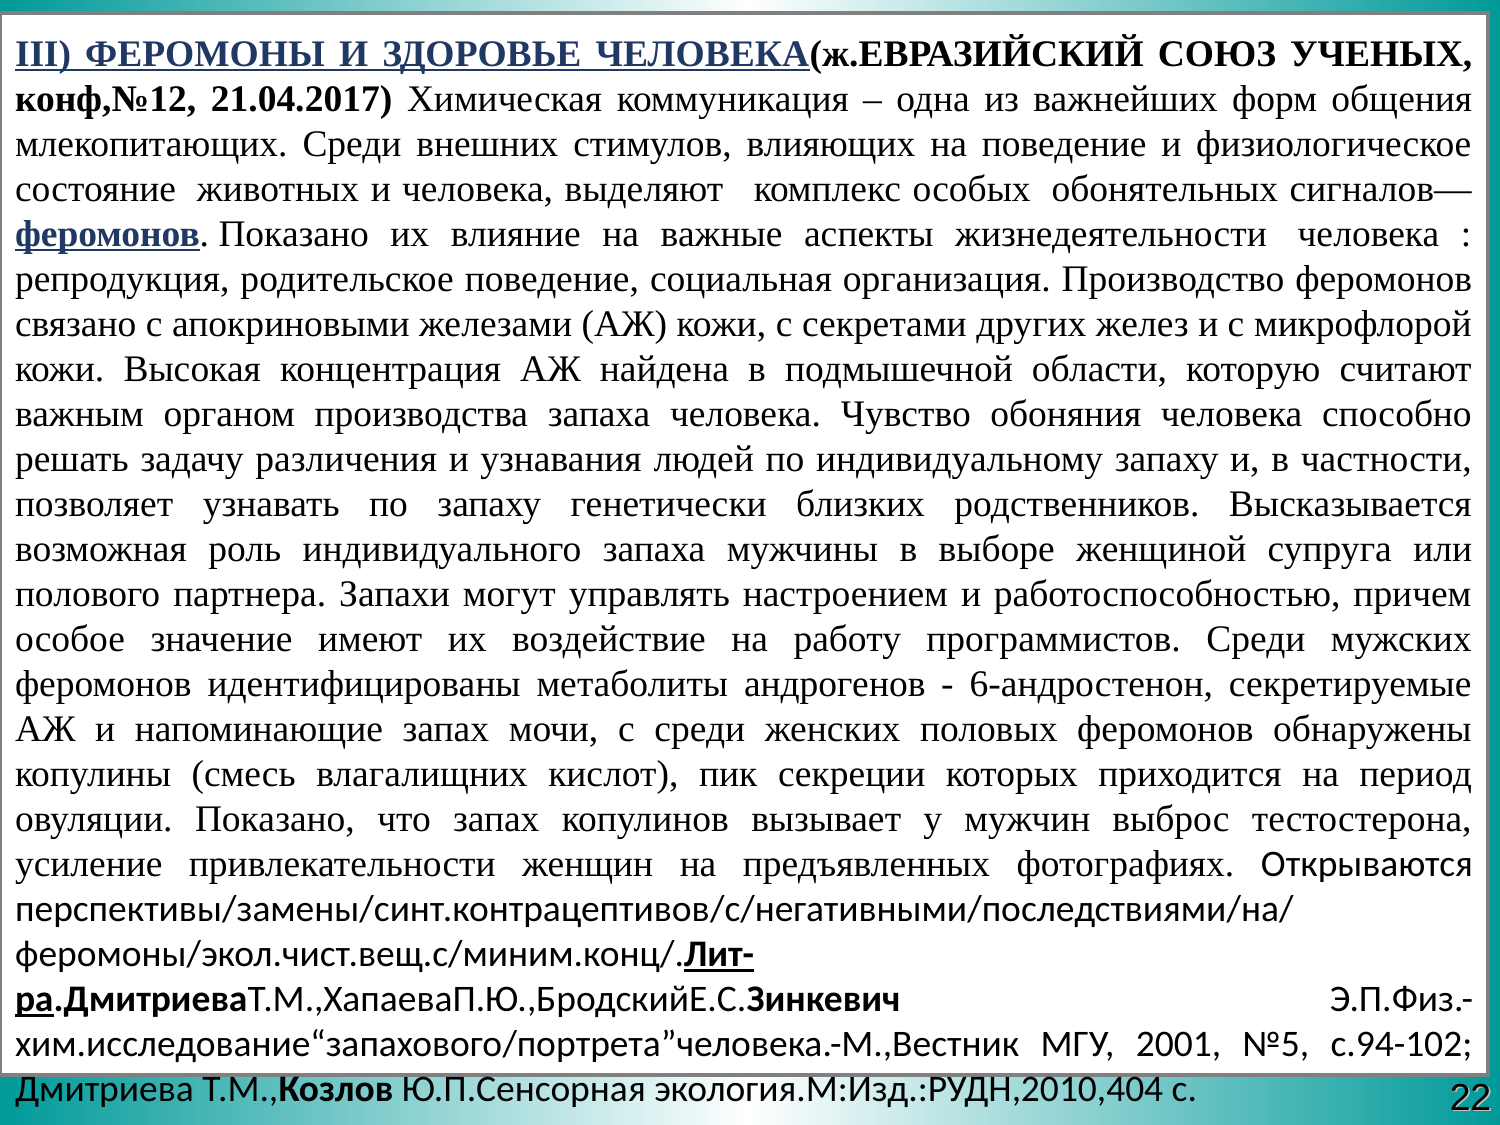

III) ФЕРОМОНЫ И ЗДОРОВЬЕ ЧЕЛОВЕКА(ж.ЕВРАЗИЙСКИЙ СОЮЗ УЧЕНЫХ, конф,№12, 21.04.2017) Химическая коммуникация – одна из важнейших форм общения млекопитающих. Среди внешних стимулов, влияющих на поведение и физиологическое состояние  животных и человека, выделяют   комплекс особых  обонятельных сигналов—феромонов. Показано их влияние на важные аспекты жизнедеятельности  человека : репродукция, родительское поведение, социальная организация. Производство феромонов связано с апокриновыми железами (АЖ) кожи, с секретами других желез и с микрофлорой кожи. Высокая концентрация АЖ найдена в подмышечной области, которую считают важным органом производства запаха человека. Чувство обоняния человека способно решать задачу различения и узнавания людей по индивидуальному запаху и, в частности, позволяет узнавать по запаху генетически близких родственников. Высказывается возможная роль индивидуального запаха мужчины в выборе женщиной супруга или полового партнера. Запахи могут управлять настроением и работоспособностью, причем особое значение имеют их воздействие на работу программистов. Среди мужских феромонов идентифицированы метаболиты андрогенов - 6-андростенон, секретируемые АЖ и напоминающие запах мочи, с среди женских половых феромонов обнаружены копулины (смесь влагалищних кислот), пик секреции которых приходится на период овуляции. Показано, что запах копулинов вызывает у мужчин выброс тестостерона, усиление привлекательности женщин на предъявленных фотографиях. Открываются перспективы/замены/синт.контрацептивов/с/негативными/последствиями/на/феромоны/экол.чист.вещ.с/миним.конц/.Лит-ра.ДмитриеваТ.М.,ХапаеваП.Ю.,БродскийЕ.С.Зинкевич Э.П.Физ.-хим.исследование“запахового/портрета”человека.-М.,Вестник МГУ, 2001, №5, с.94-102; Дмитриева Т.М.,Козлов Ю.П.Сенсорная экология.М:Изд.:РУДН,2010,404 с.
#